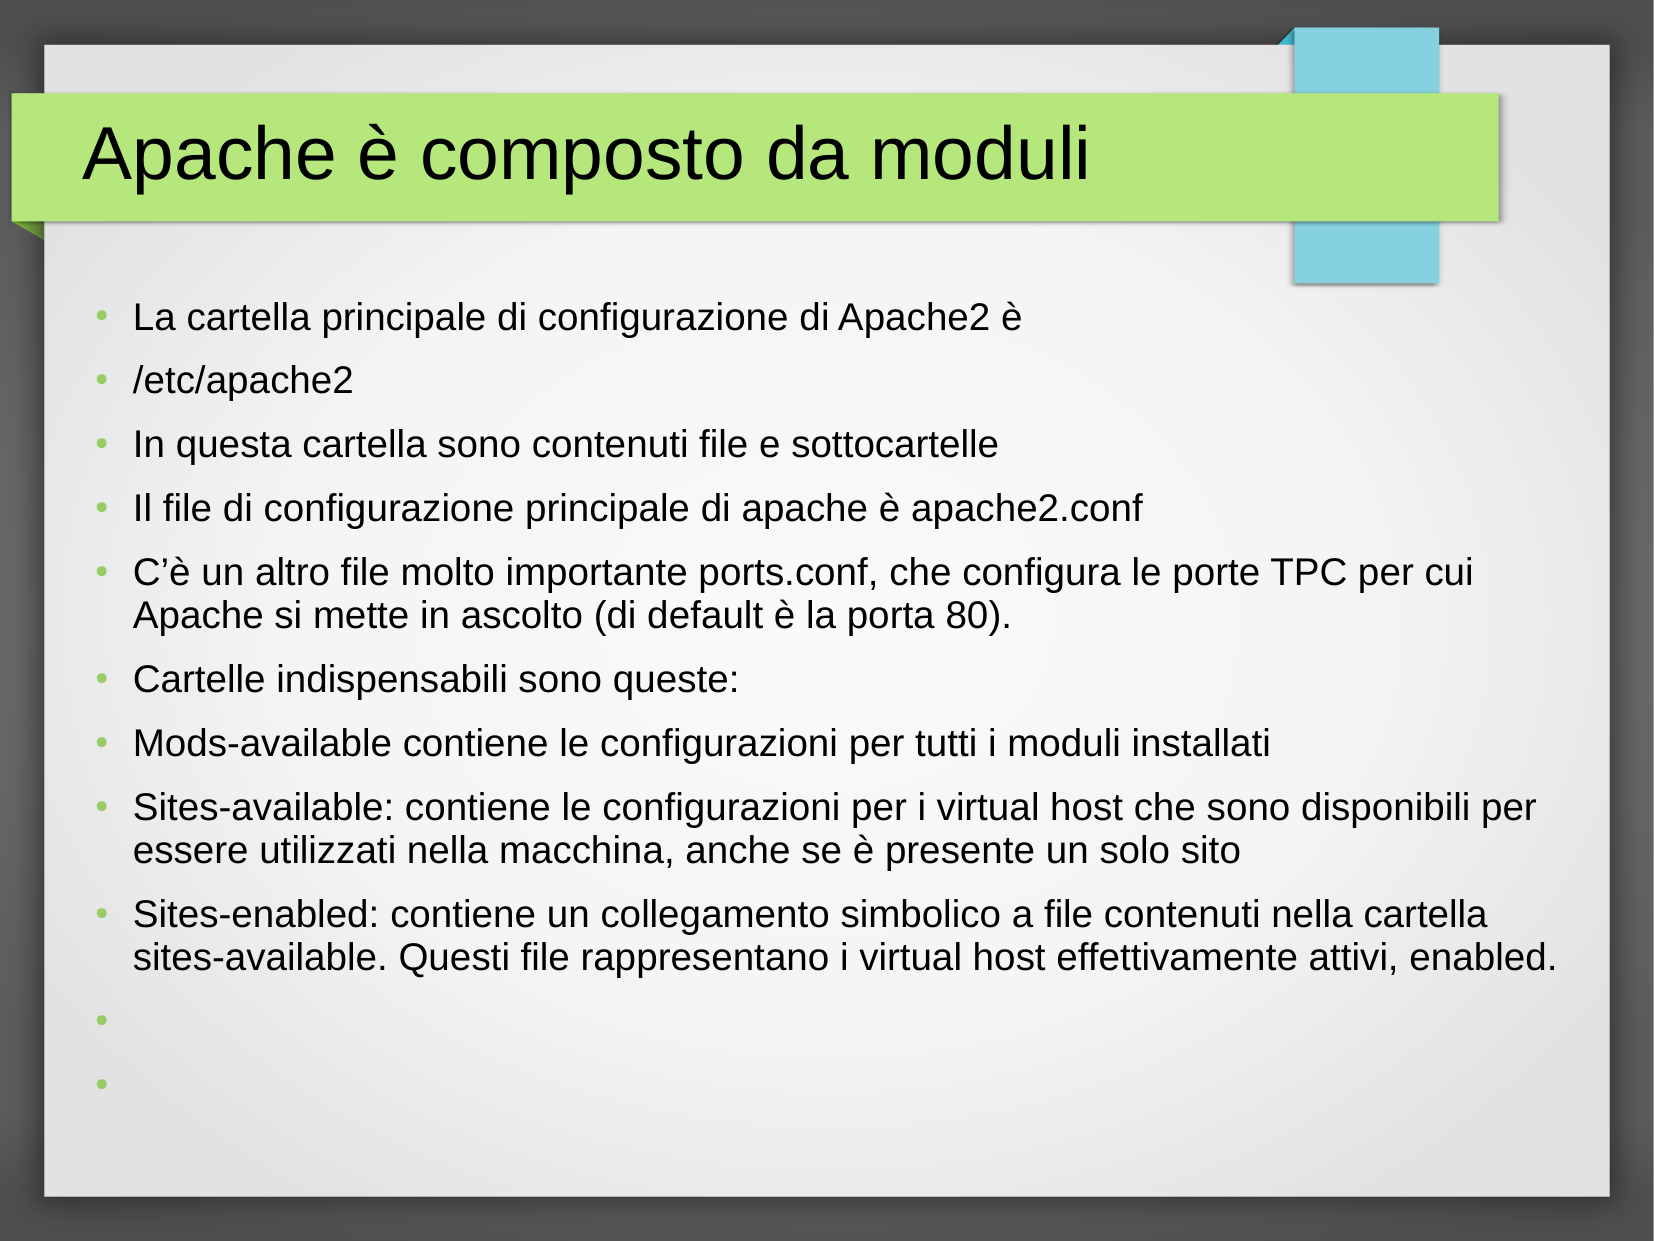

# Apache è composto da moduli
La cartella principale di configurazione di Apache2 è
/etc/apache2
In questa cartella sono contenuti file e sottocartelle
Il file di configurazione principale di apache è apache2.conf
C’è un altro file molto importante ports.conf, che configura le porte TPC per cui Apache si mette in ascolto (di default è la porta 80).
Cartelle indispensabili sono queste:
Mods-available contiene le configurazioni per tutti i moduli installati
Sites-available: contiene le configurazioni per i virtual host che sono disponibili per essere utilizzati nella macchina, anche se è presente un solo sito
Sites-enabled: contiene un collegamento simbolico a file contenuti nella cartella sites-available. Questi file rappresentano i virtual host effettivamente attivi, enabled.